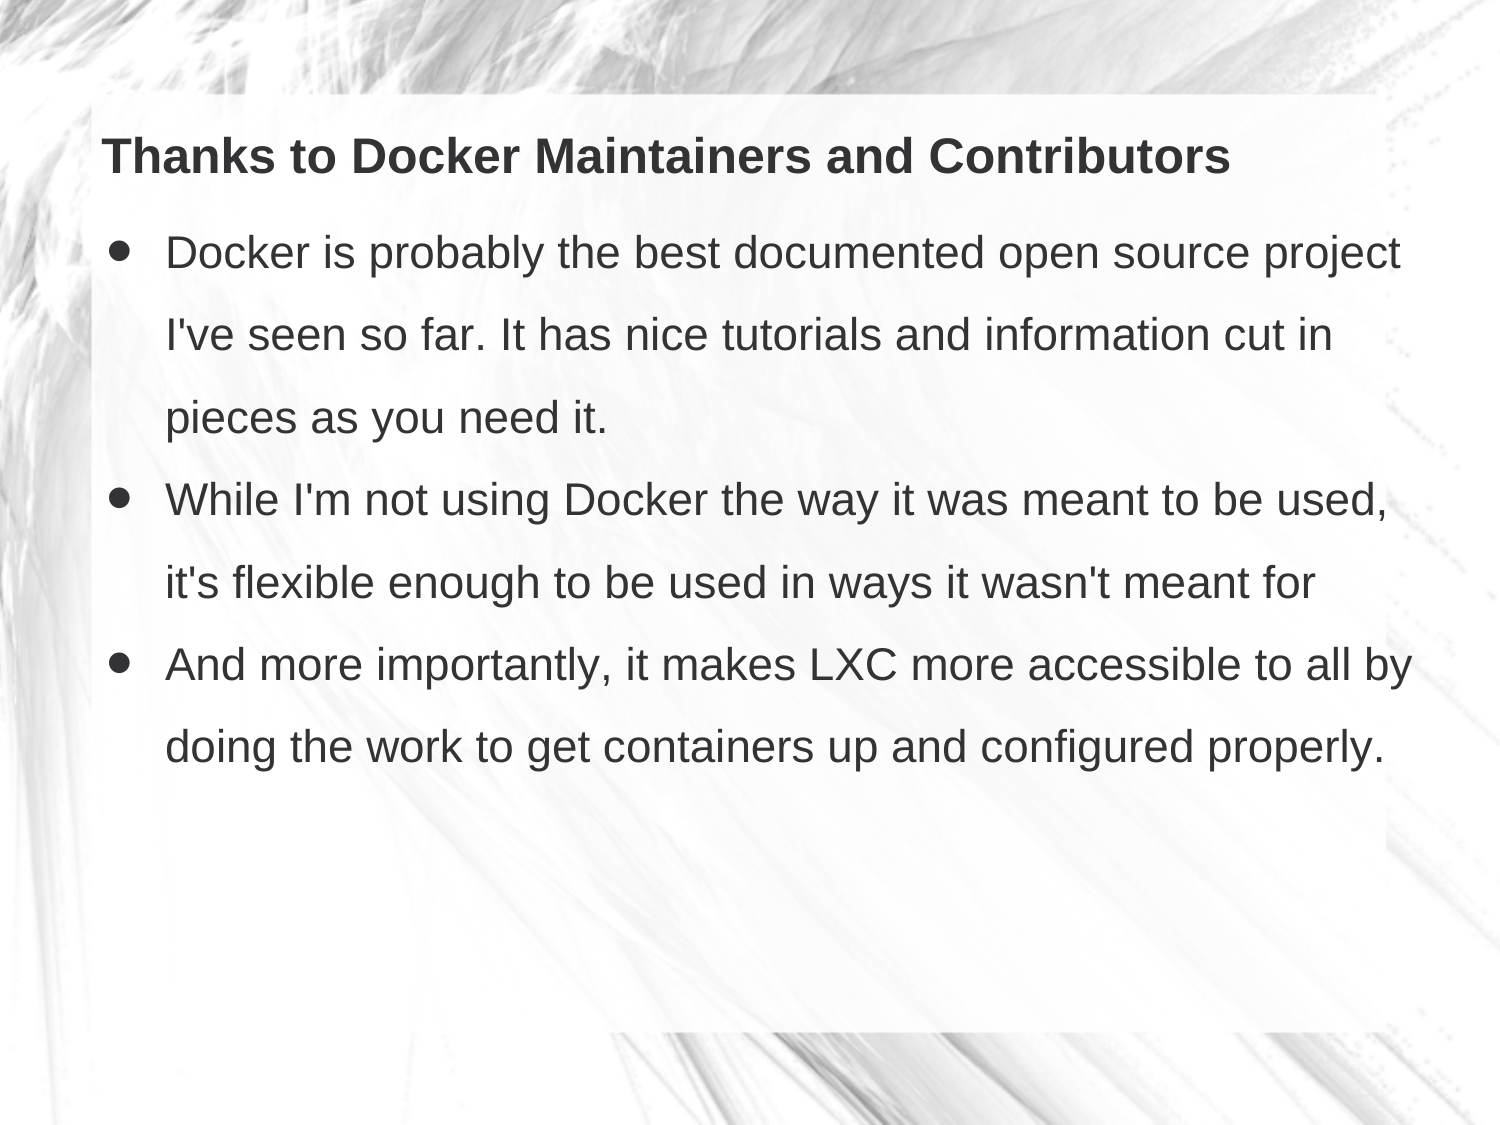

# Thanks to Docker Maintainers and Contributors
Docker is probably the best documented open source project I've seen so far. It has nice tutorials and information cut in pieces as you need it.
While I'm not using Docker the way it was meant to be used, it's flexible enough to be used in ways it wasn't meant for
And more importantly, it makes LXC more accessible to all by doing the work to get containers up and configured properly.